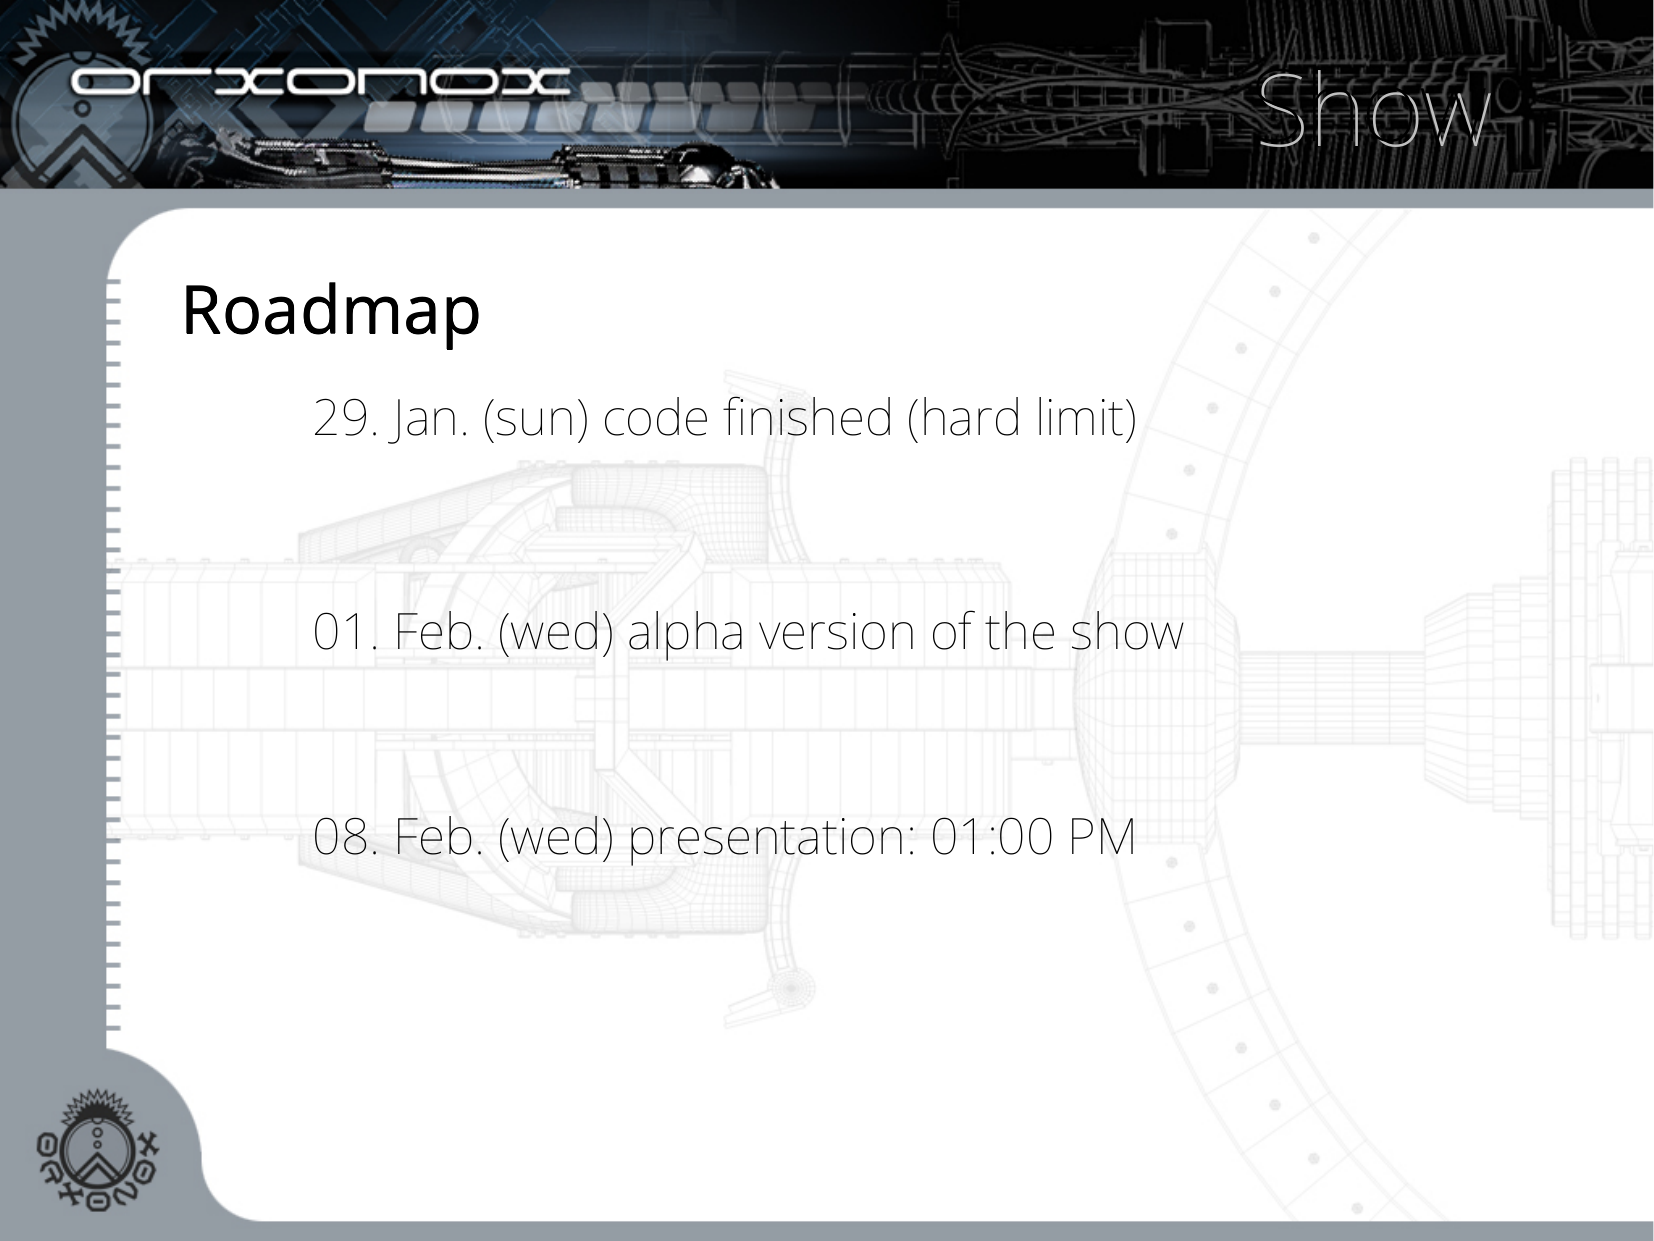

Show
Roadmap
29. Jan. (sun) code finished (hard limit)
01. Feb. (wed) alpha version of the show
08. Feb. (wed) presentation: 01:00 PM